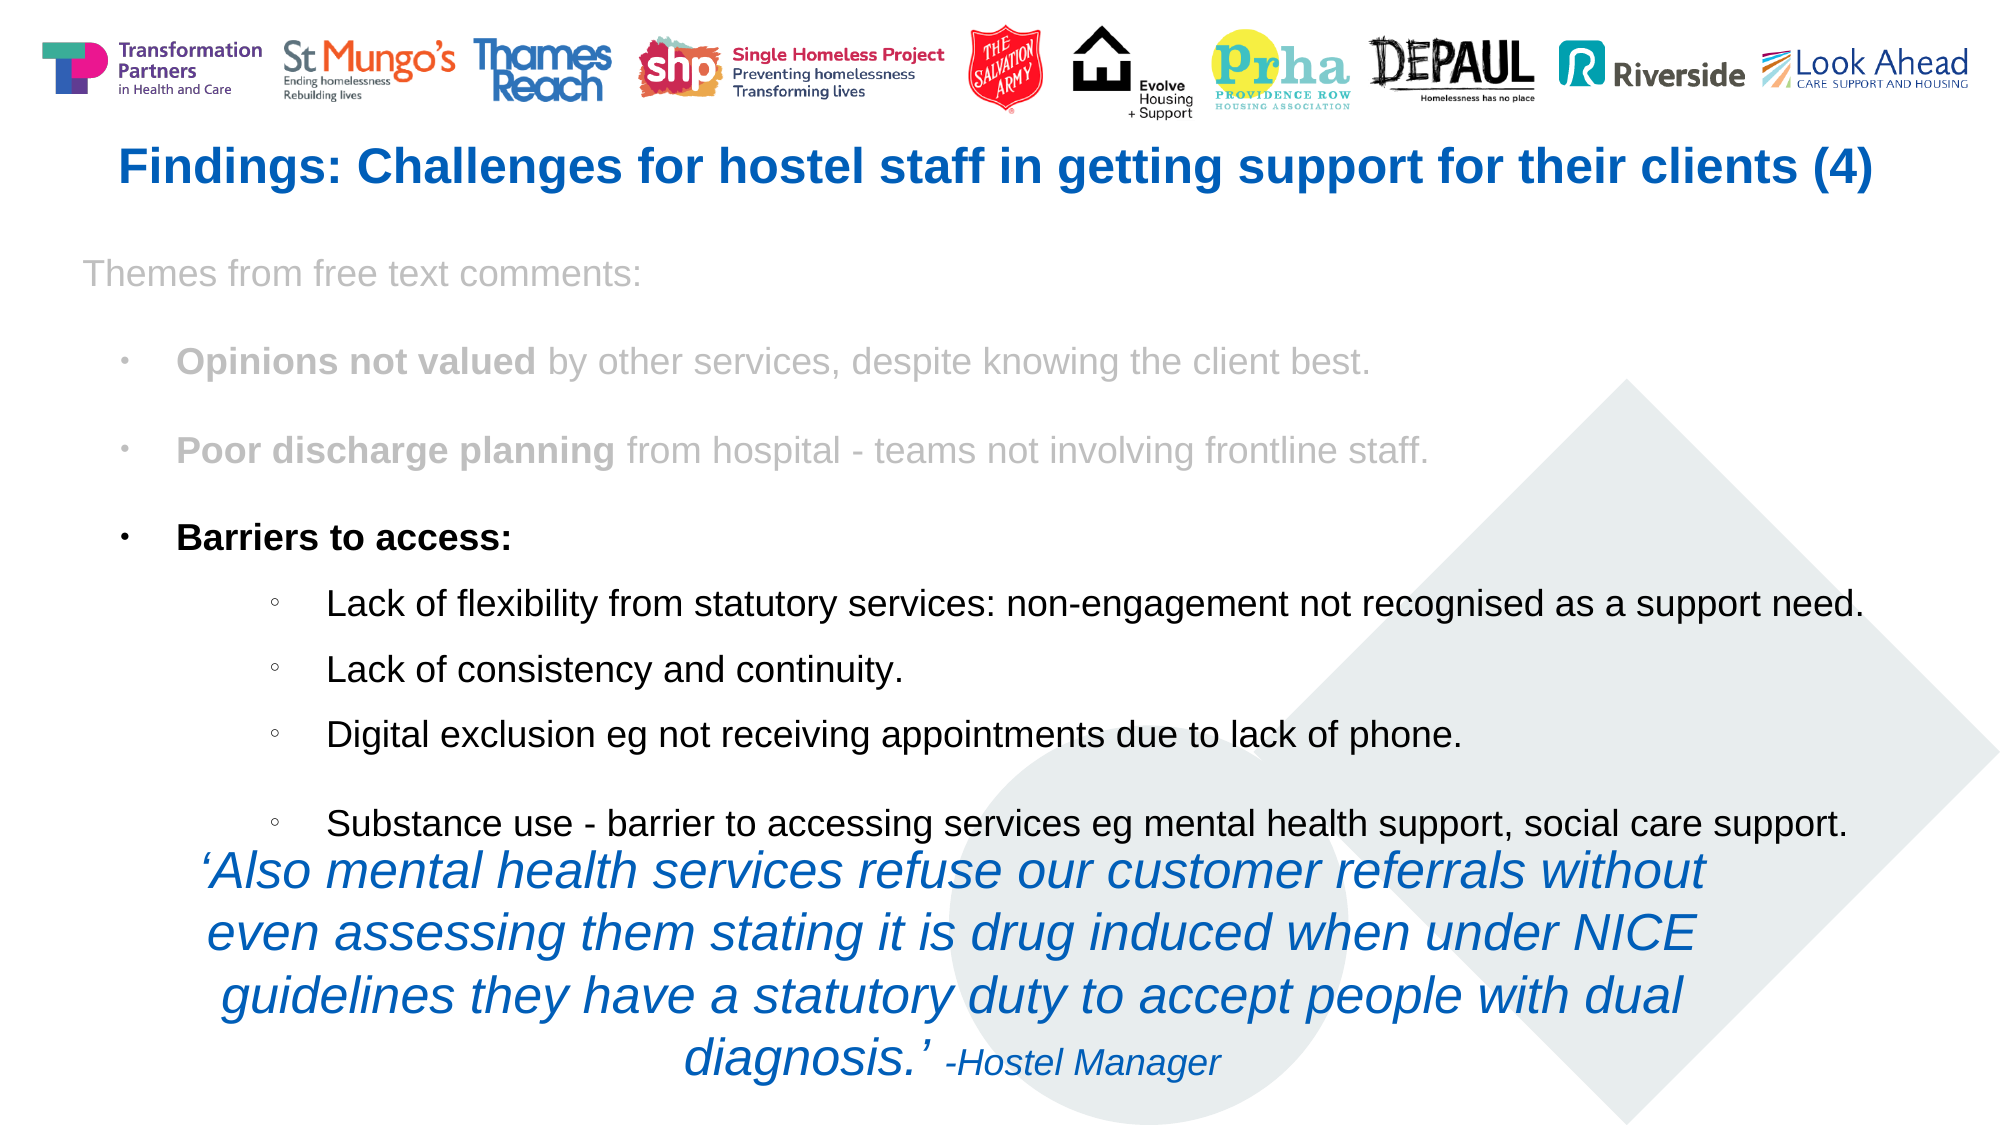

# Findings: Challenges for hostel staff in getting support for their clients (4)
Themes from free text comments:
Opinions not valued by other services, despite knowing the client best.
Poor discharge planning from hospital - teams not involving frontline staff.
Barriers to access:
Lack of flexibility from statutory services: non-engagement not recognised as a support need.
Lack of consistency and continuity.
Digital exclusion eg not receiving appointments due to lack of phone.
Substance use - barrier to accessing services eg mental health support, social care support.
‘Also mental health services refuse our customer referrals without even assessing them stating it is drug induced when under NICE guidelines they have a statutory duty to accept people with dual diagnosis.’ -Hostel Manager